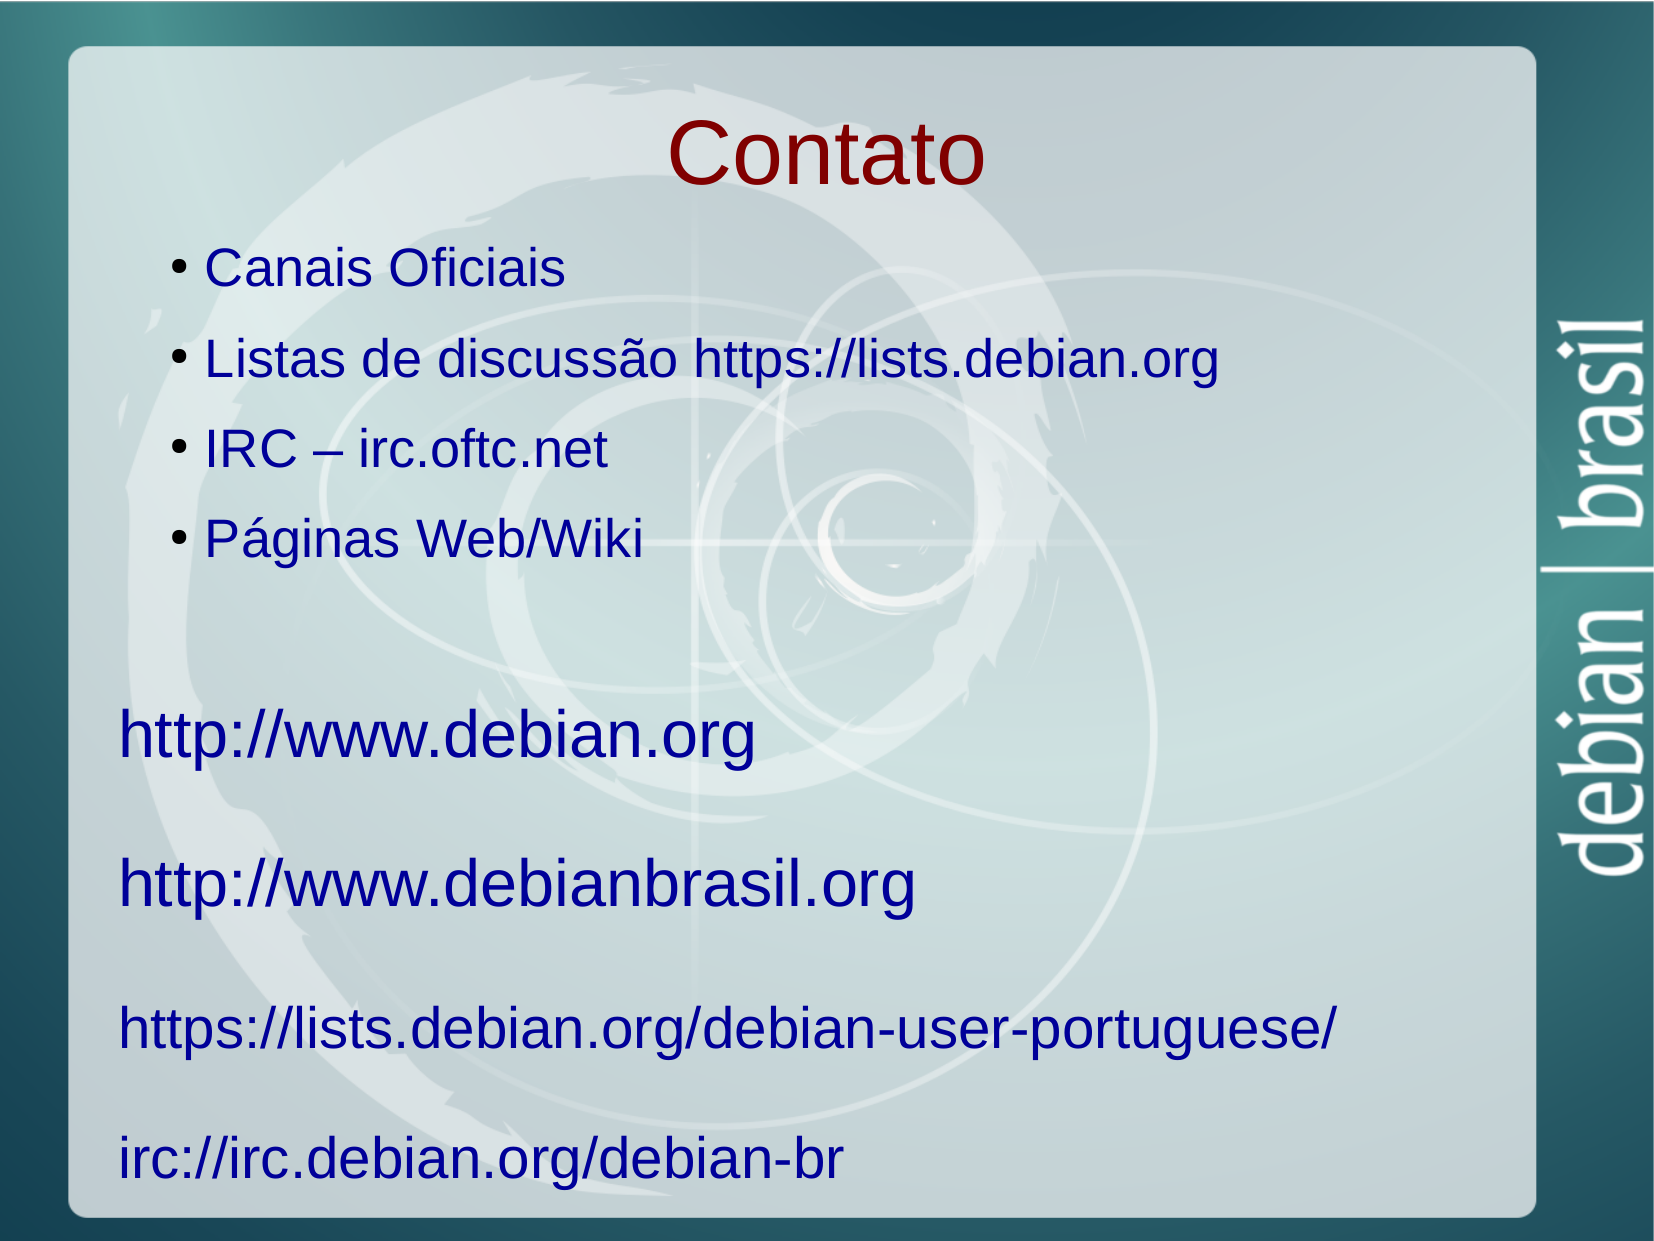

# Contato
Canais Oficiais
Listas de discussão https://lists.debian.org
IRC – irc.oftc.net
Páginas Web/Wiki
http://www.debian.org
http://www.debianbrasil.org
https://lists.debian.org/debian-user-portuguese/
irc://irc.debian.org/debian-br